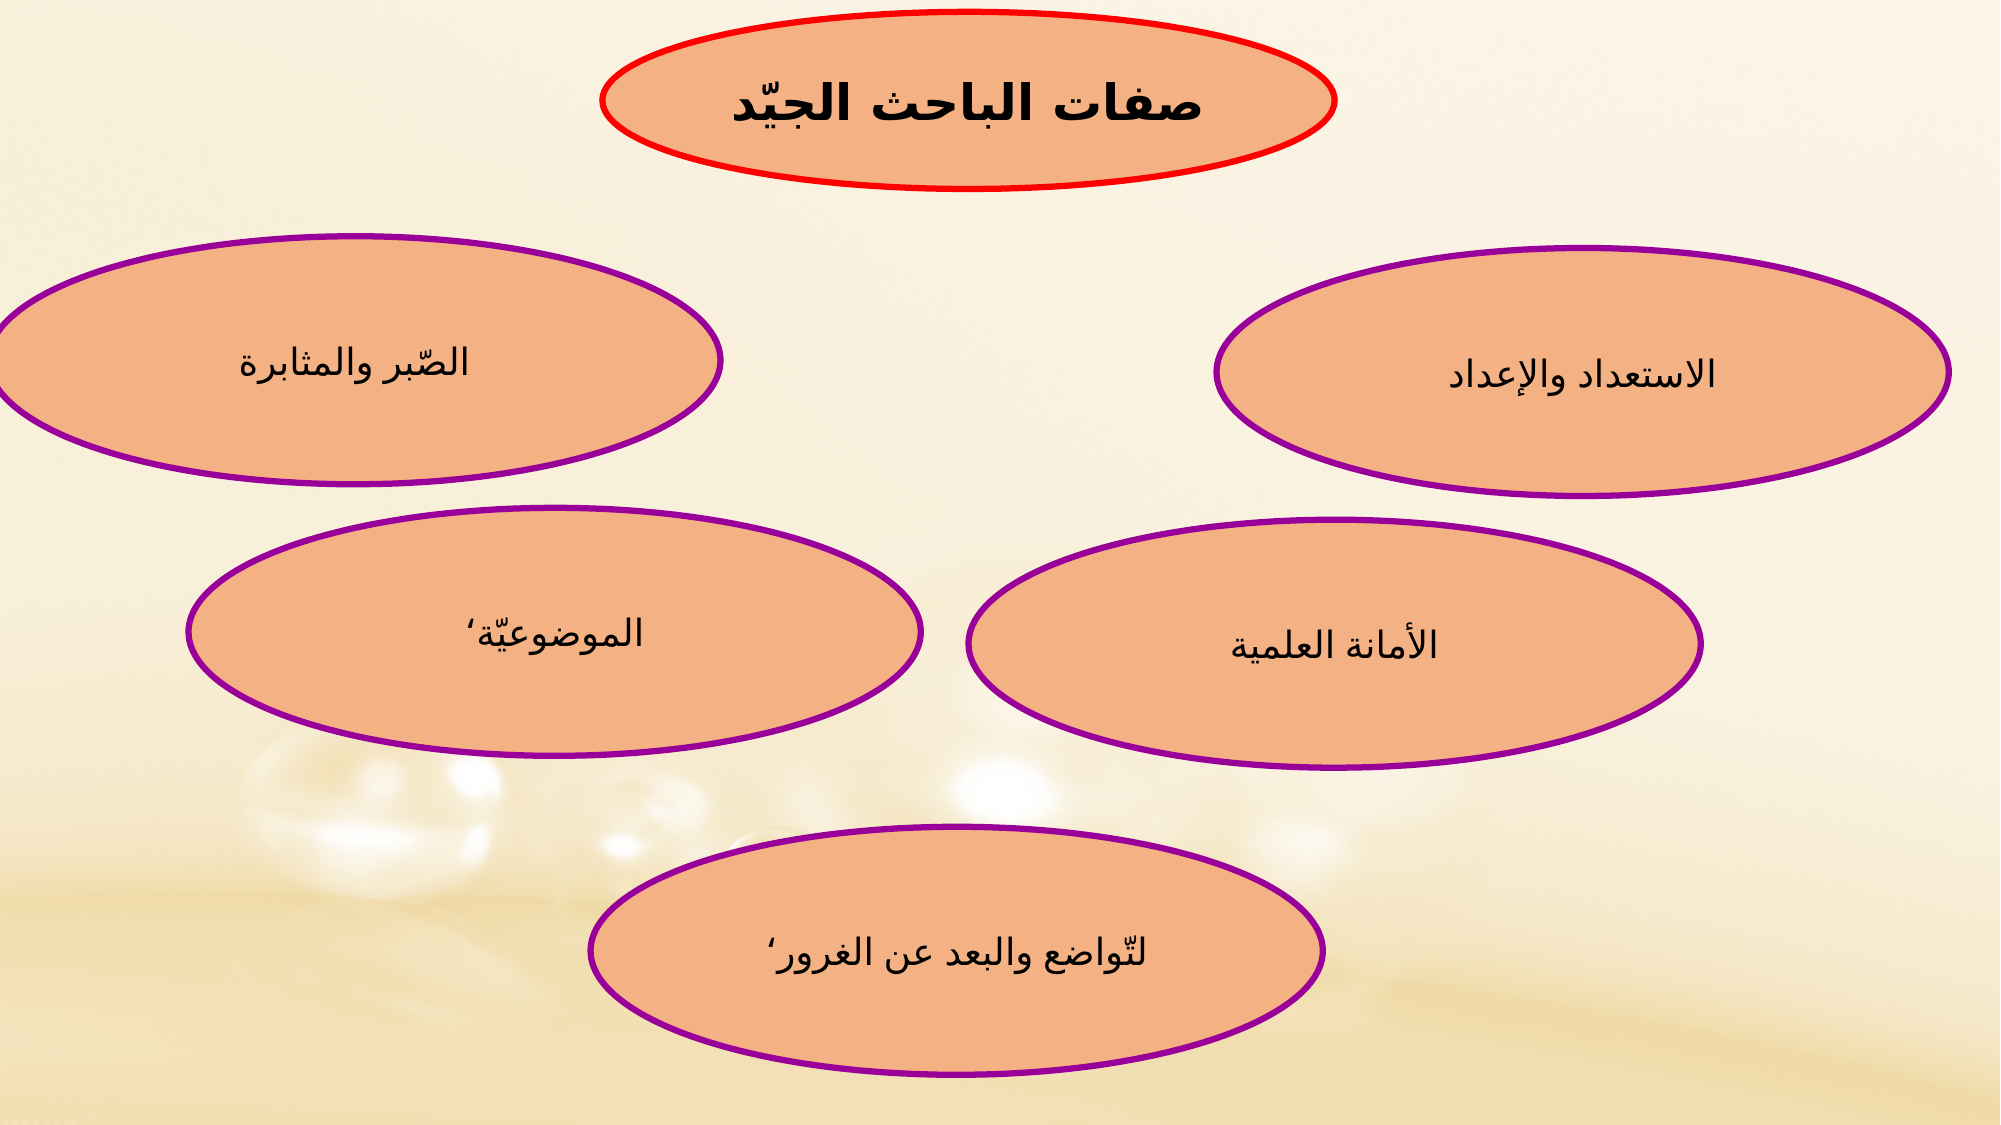

صفات الباحث الجيّد
الصّبر والمثابرة
الاستعداد والإعداد
‘الموضوعيّة
الأمانة العلمية
‘لتّواضع والبعد عن الغرور